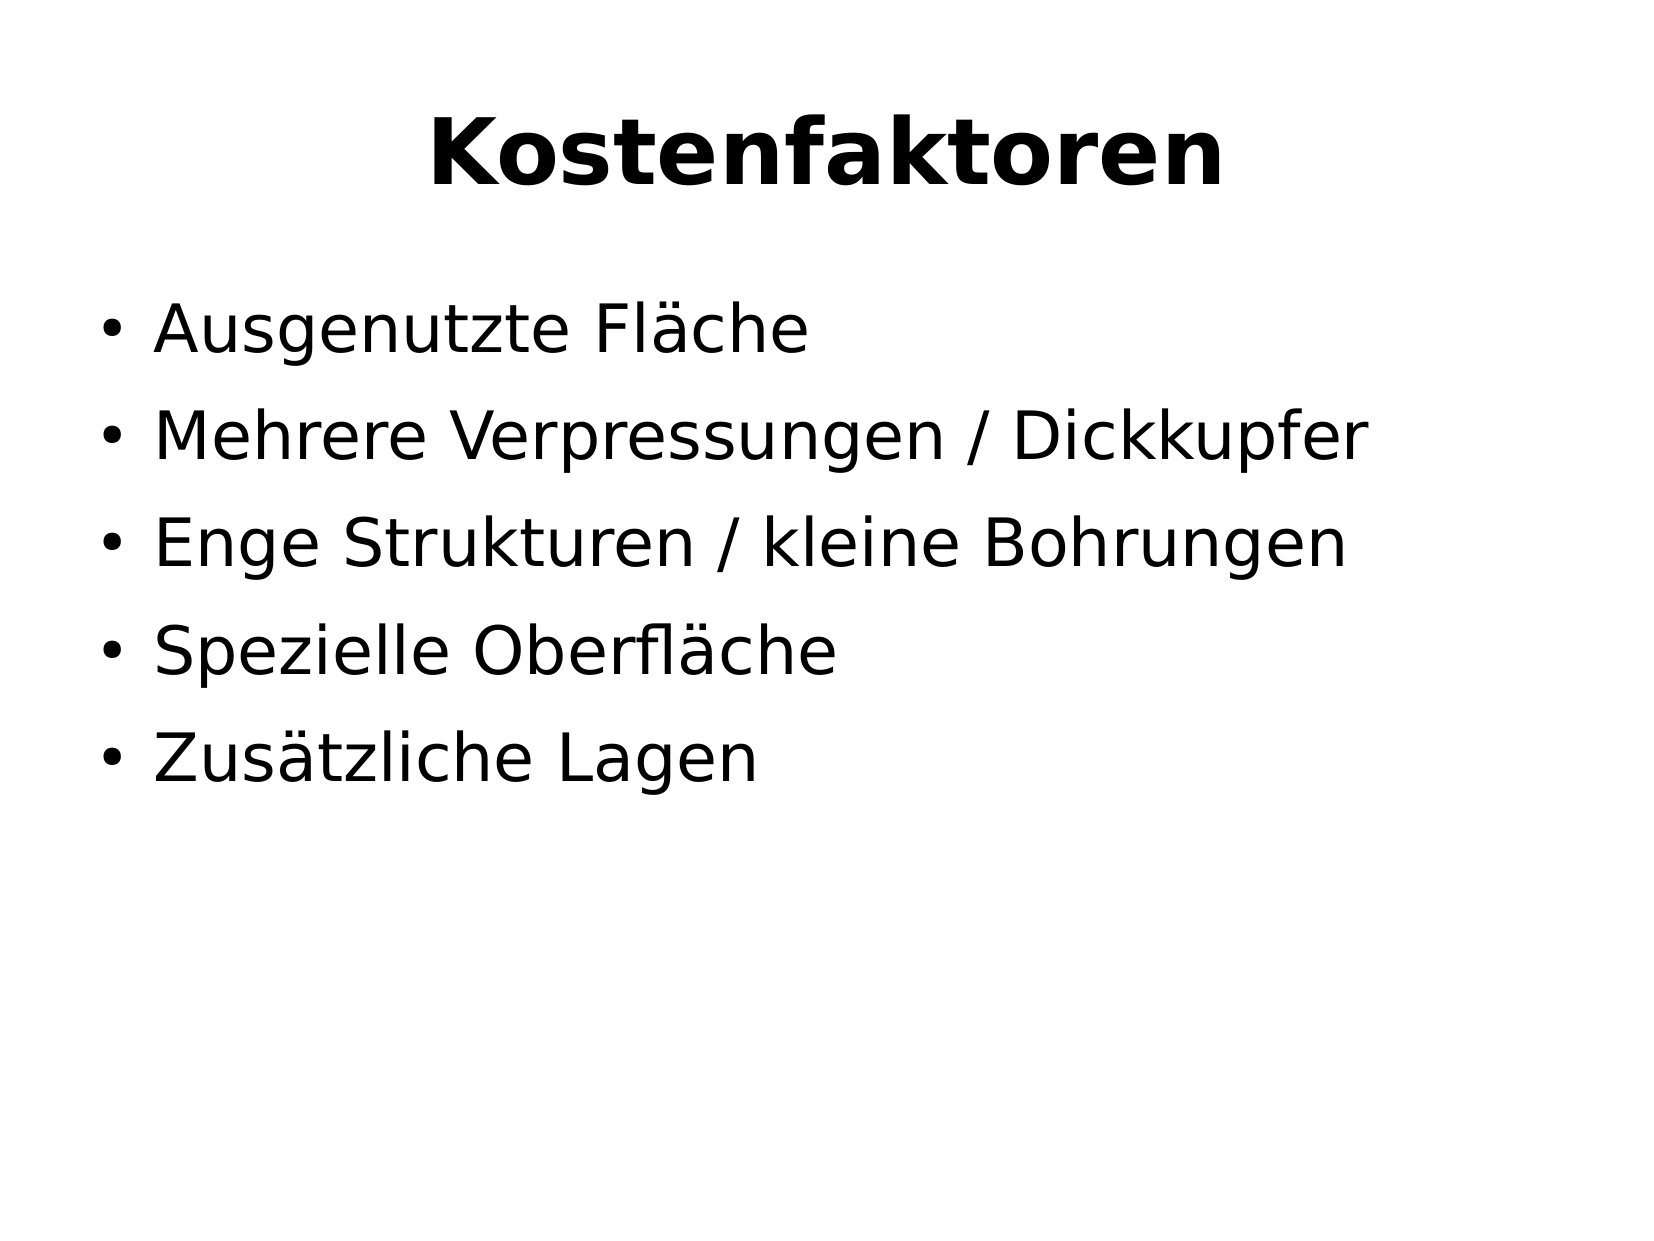

# Kostenfaktoren
Ausgenutzte Fläche
Mehrere Verpressungen / Dickkupfer
Enge Strukturen / kleine Bohrungen
Spezielle Oberfläche
Zusätzliche Lagen